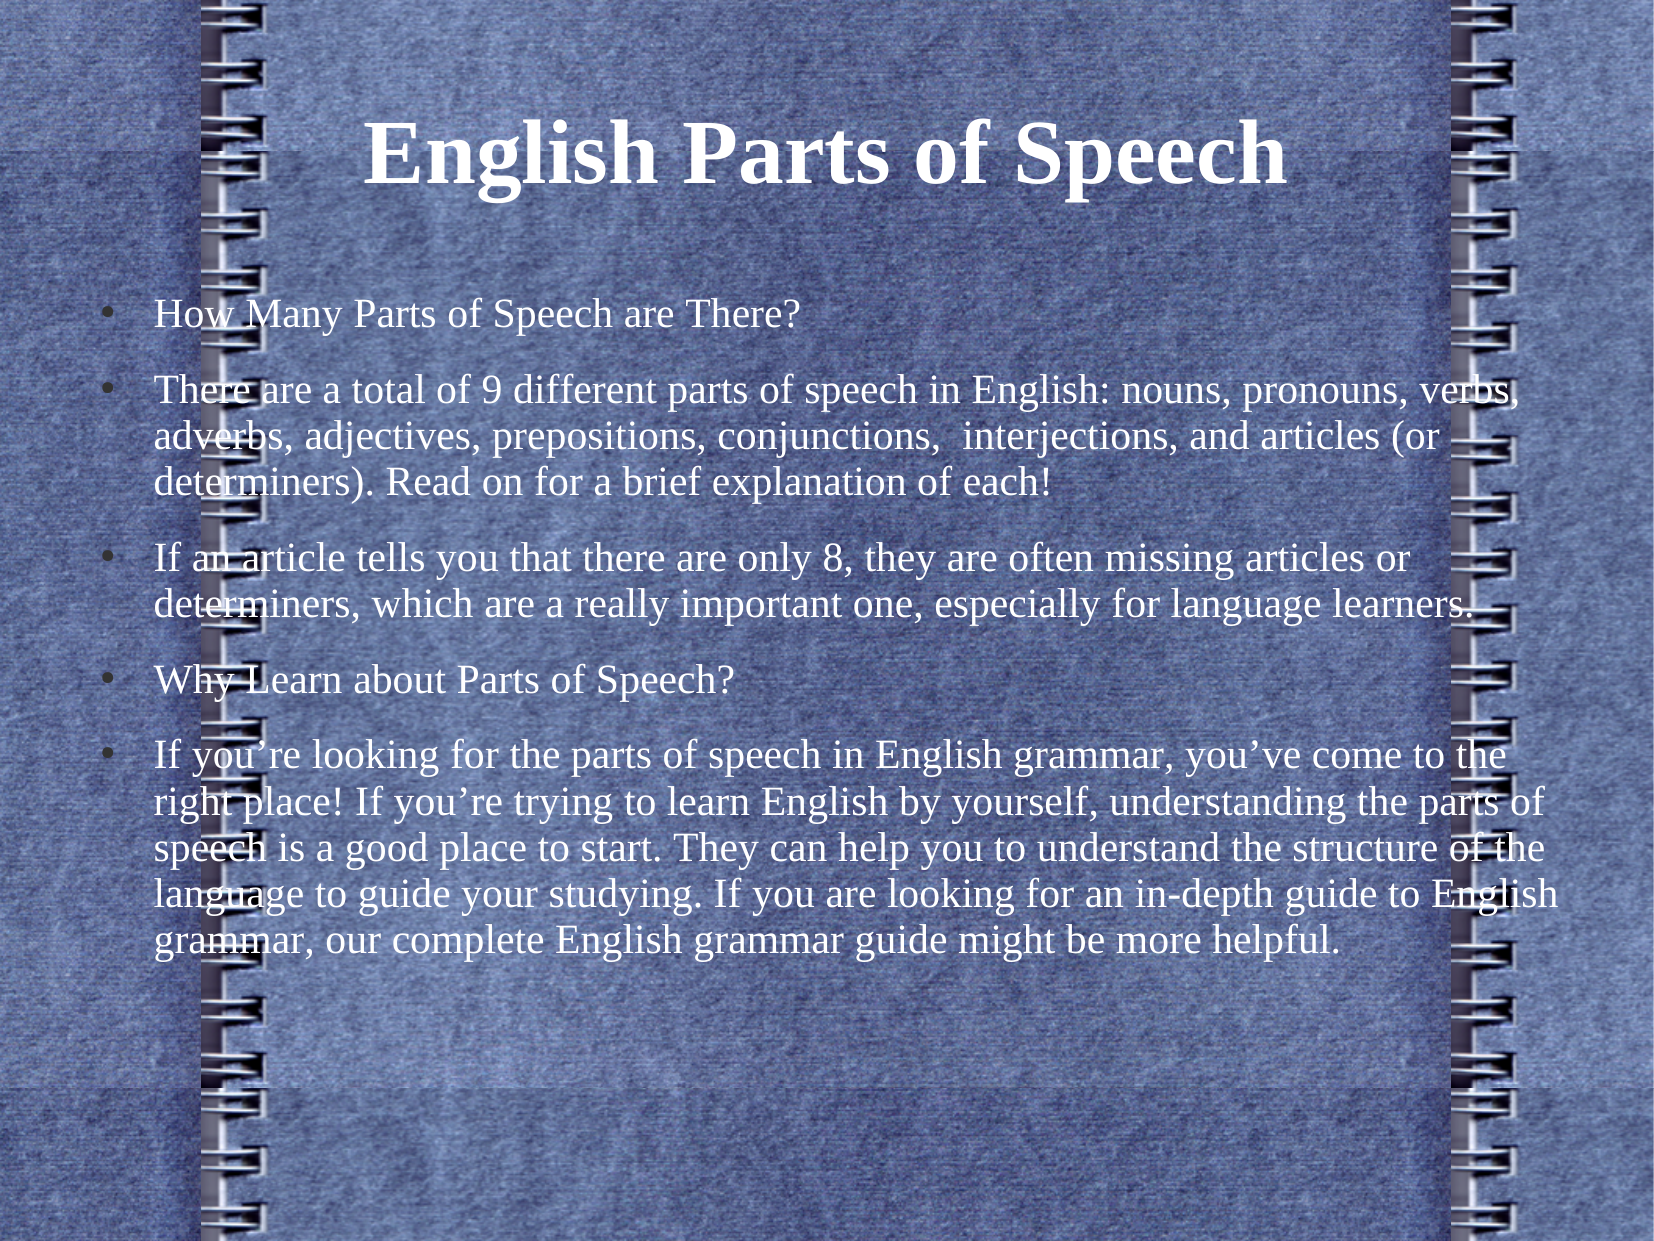

# English Parts of Speech
How Many Parts of Speech are There?
There are a total of 9 different parts of speech in English: nouns, pronouns, verbs, adverbs, adjectives, prepositions, conjunctions, interjections, and articles (or determiners). Read on for a brief explanation of each!
If an article tells you that there are only 8, they are often missing articles or determiners, which are a really important one, especially for language learners.
Why Learn about Parts of Speech?
If you’re looking for the parts of speech in English grammar, you’ve come to the right place! If you’re trying to learn English by yourself, understanding the parts of speech is a good place to start. They can help you to understand the structure of the language to guide your studying. If you are looking for an in-depth guide to English grammar, our complete English grammar guide might be more helpful.